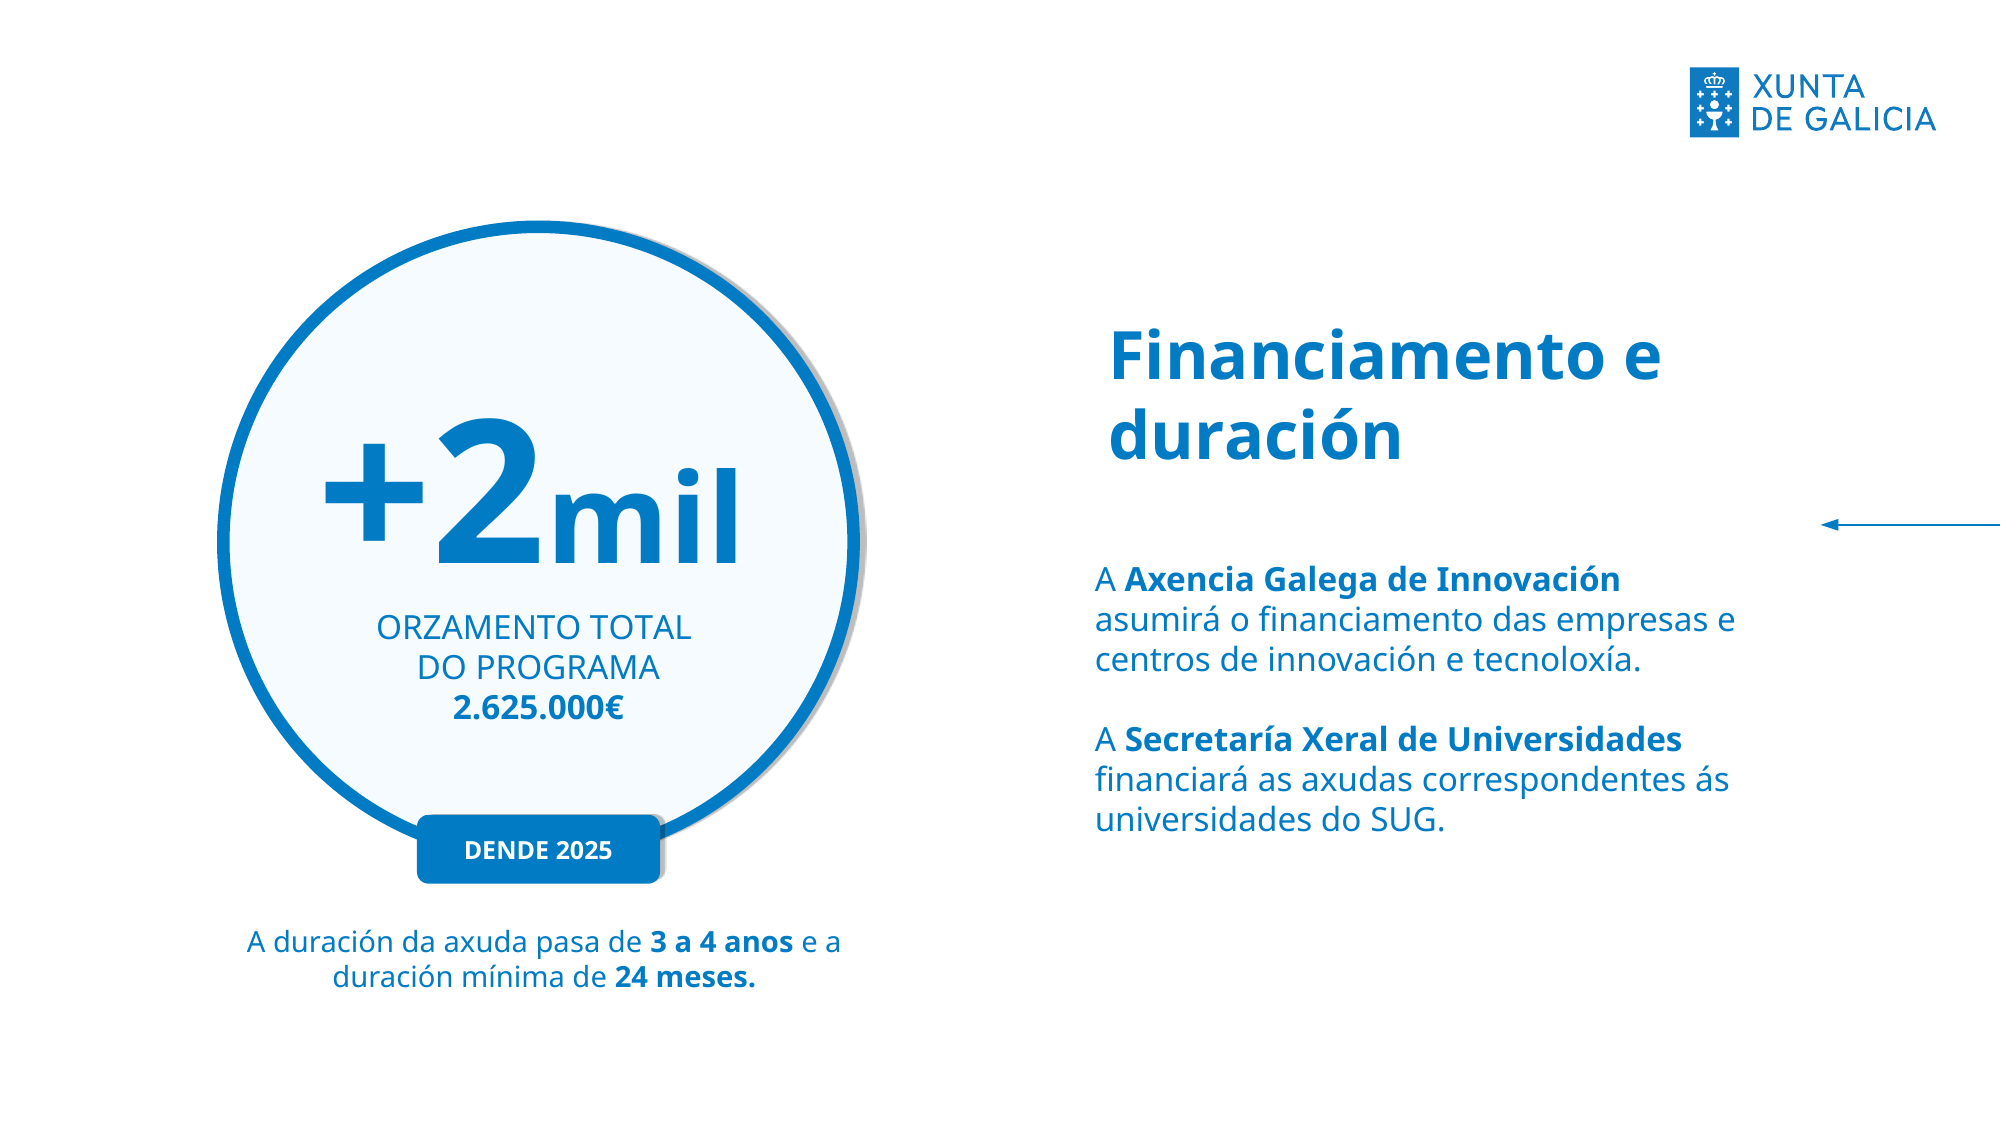

Financiamento e duración
+2mil
A Axencia Galega de Innovación asumirá o financiamento das empresas e centros de innovación e tecnoloxía.
A Secretaría Xeral de Universidades financiará as axudas correspondentes ás universidades do SUG.
ORZAMENTO TOTAL
DO PROGRAMA
2.625.000€
DENDE 2025
A duración da axuda pasa de 3 a 4 anos e a duración mínima de 24 meses.